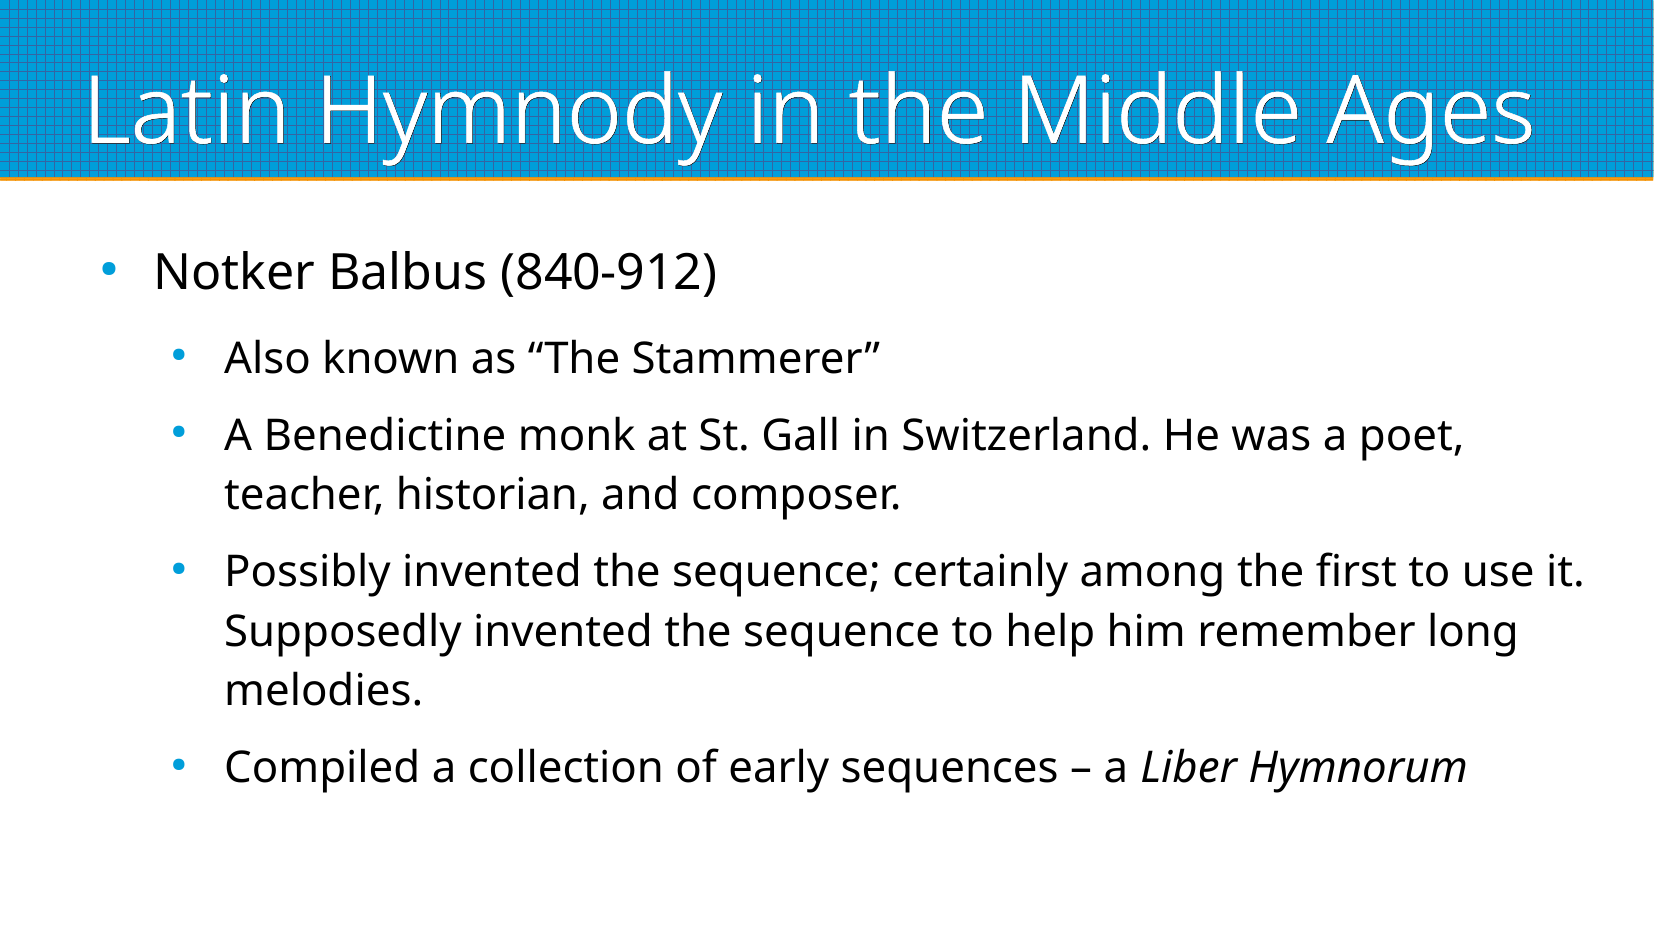

# Latin Hymnody in the Middle Ages
Notker Balbus (840-912)
Also known as “The Stammerer”
A Benedictine monk at St. Gall in Switzerland. He was a poet, teacher, historian, and composer.
Possibly invented the sequence; certainly among the first to use it. Supposedly invented the sequence to help him remember long melodies.
Compiled a collection of early sequences – a Liber Hymnorum